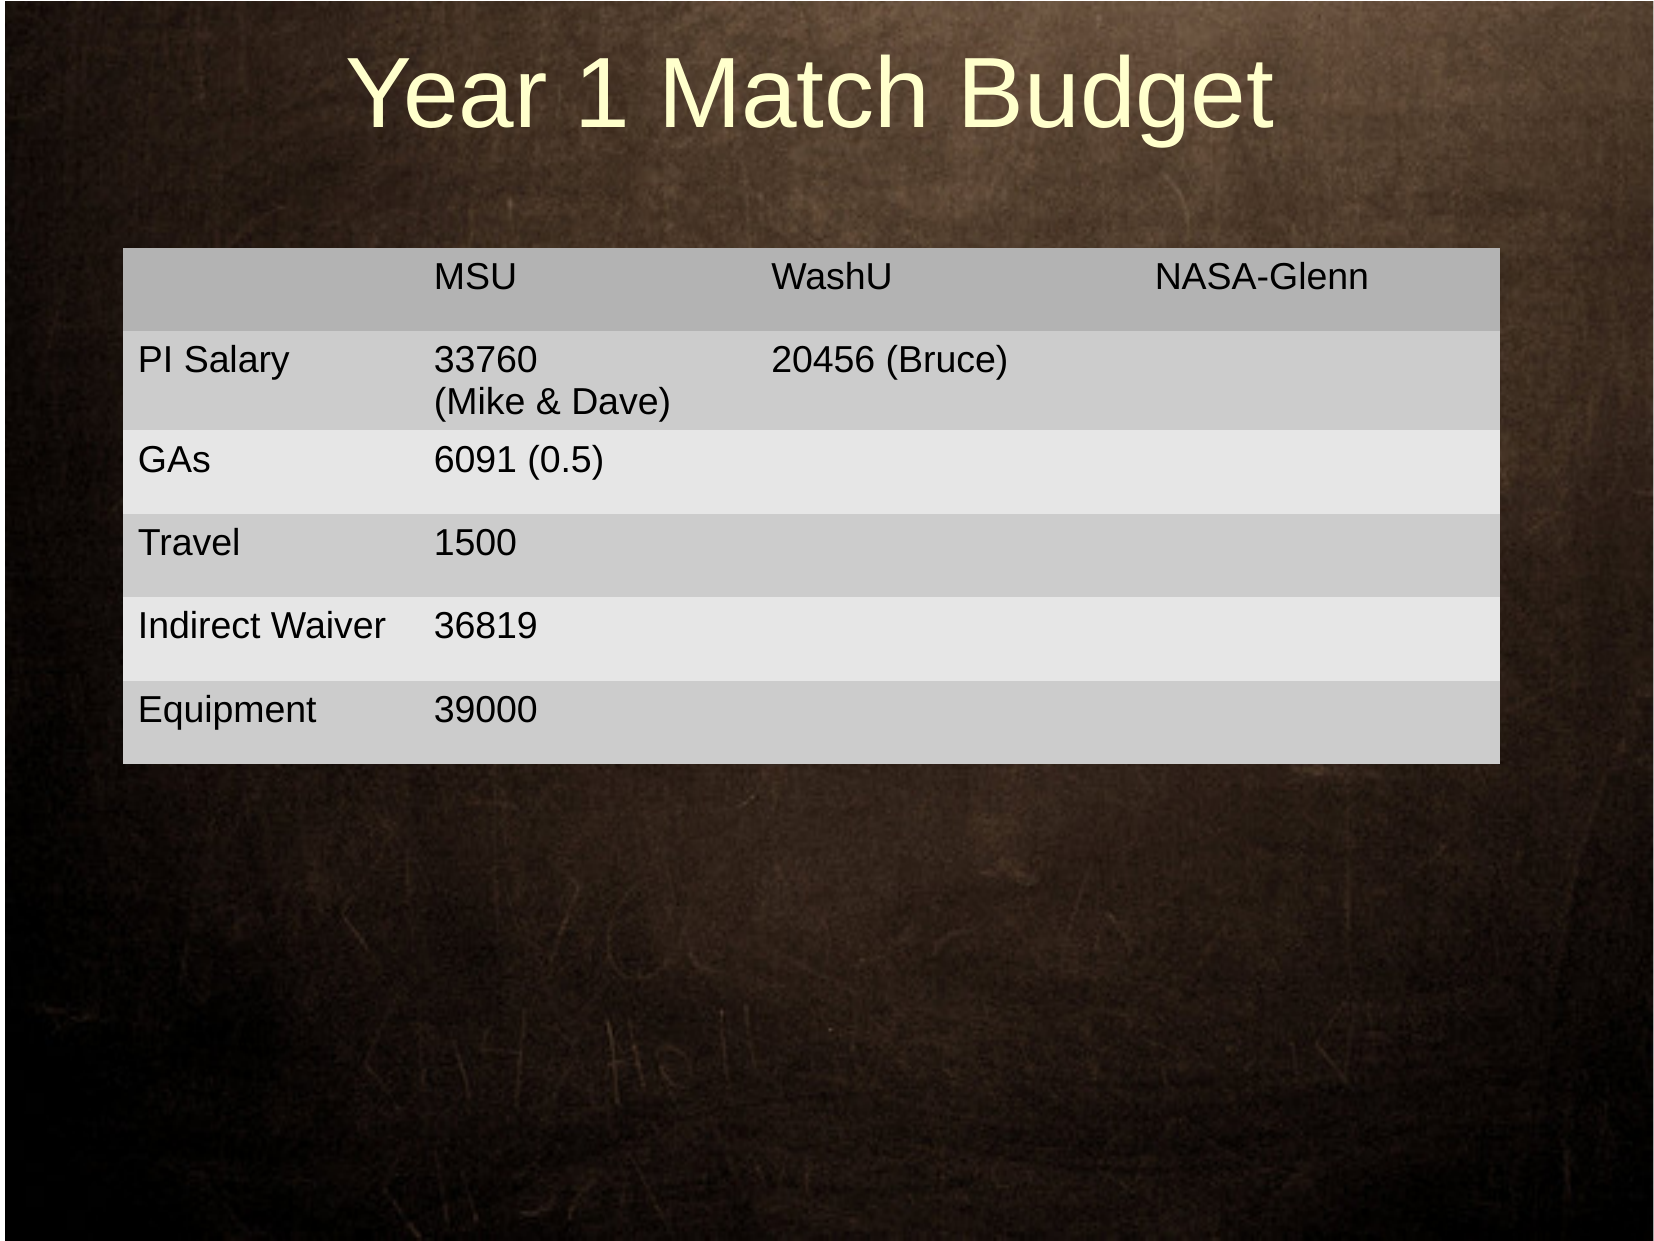

Year 1 Match Budget
| | MSU | | WashU | | NASA-Glenn | | |
| --- | --- | --- | --- | --- | --- | --- | --- |
| PI Salary | 33760 (Mike & Dave) | | 20456 (Bruce) | | | | |
| GAs | 6091 (0.5) | | | | | | |
| Travel | 1500 | | | | | | |
| Indirect Waiver | 36819 | | | | | | |
| Equipment | 39000 | | | | | | |